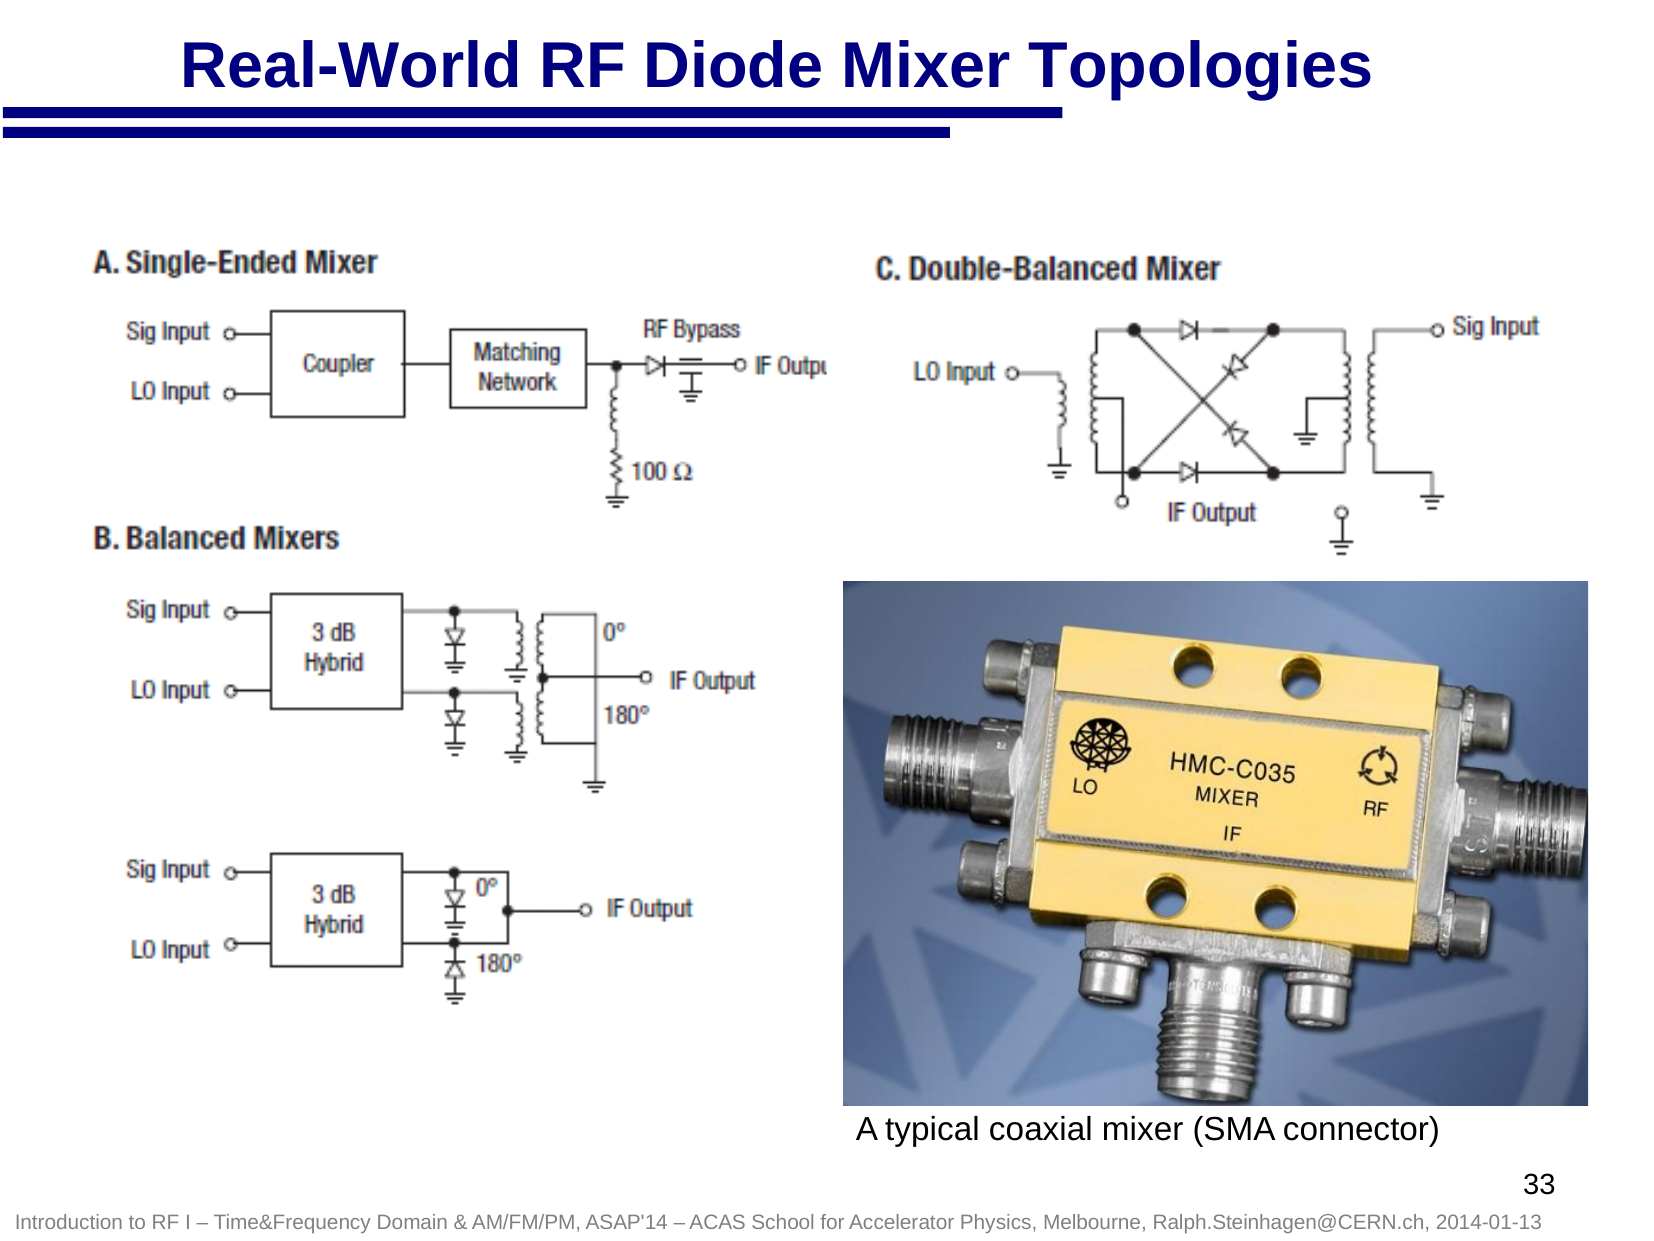

# Real-World RF Diode Mixer Topologies
A typical coaxial mixer (SMA connector)